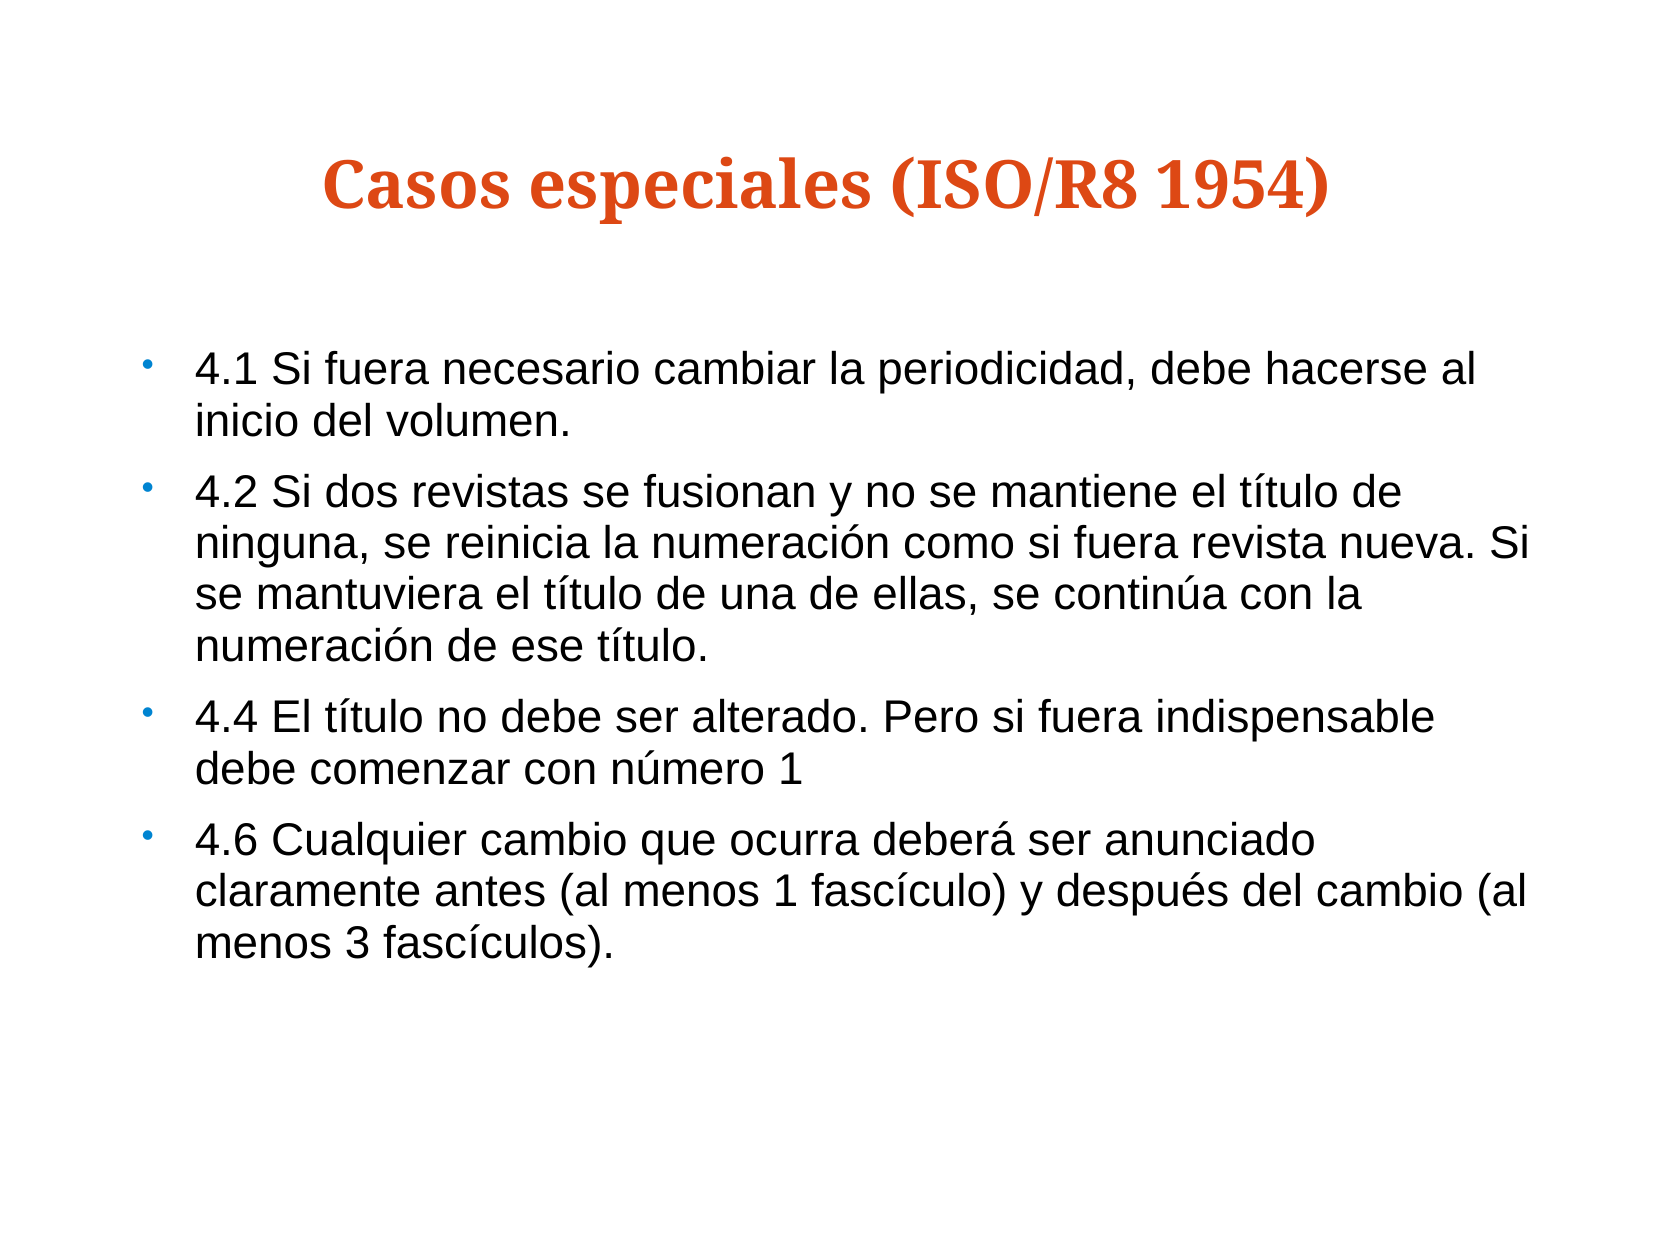

# Casos especiales (ISO/R8 1954)
4.1 Si fuera necesario cambiar la periodicidad, debe hacerse al inicio del volumen.
4.2 Si dos revistas se fusionan y no se mantiene el título de ninguna, se reinicia la numeración como si fuera revista nueva. Si se mantuviera el título de una de ellas, se continúa con la numeración de ese título.
4.4 El título no debe ser alterado. Pero si fuera indispensable debe comenzar con número 1
4.6 Cualquier cambio que ocurra deberá ser anunciado claramente antes (al menos 1 fascículo) y después del cambio (al menos 3 fascículos).